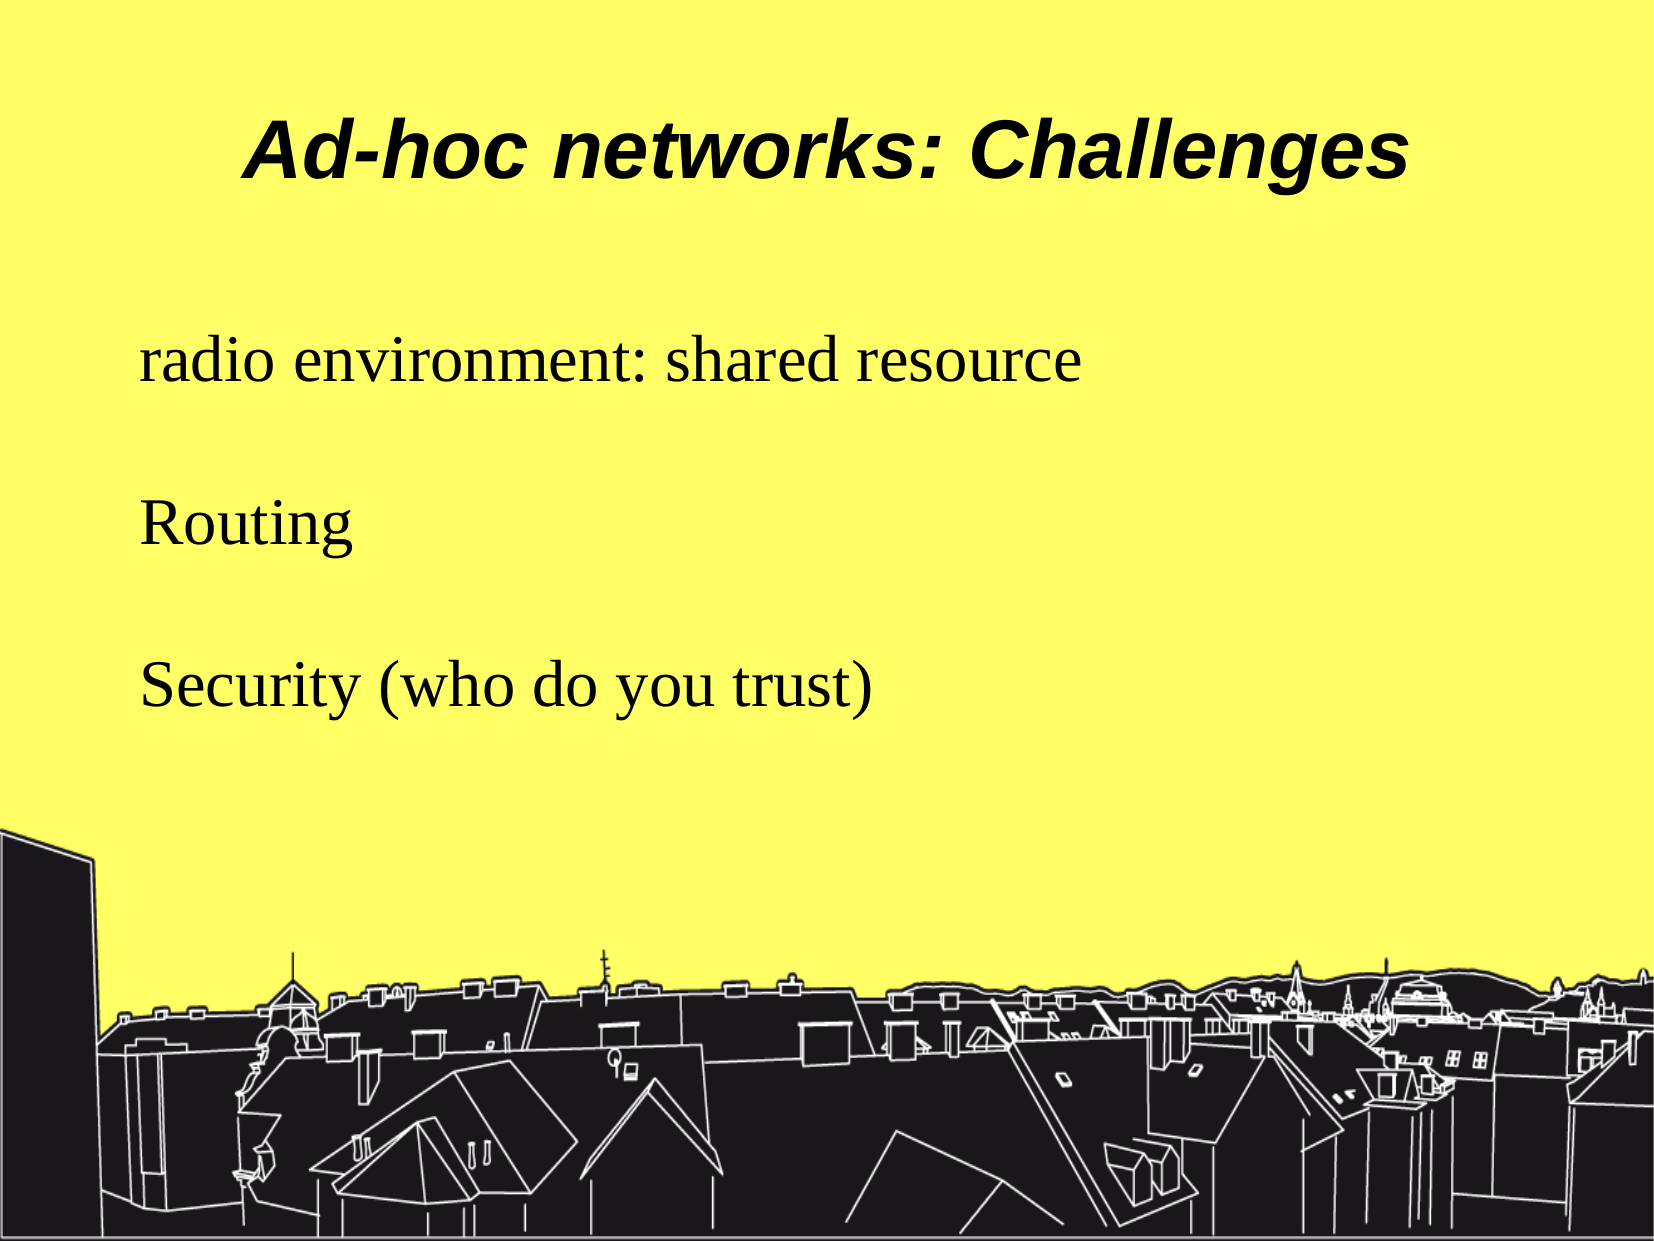

# Ad-hoc networks: Challenges
radio environment: shared resource
Routing
Security (who do you trust)